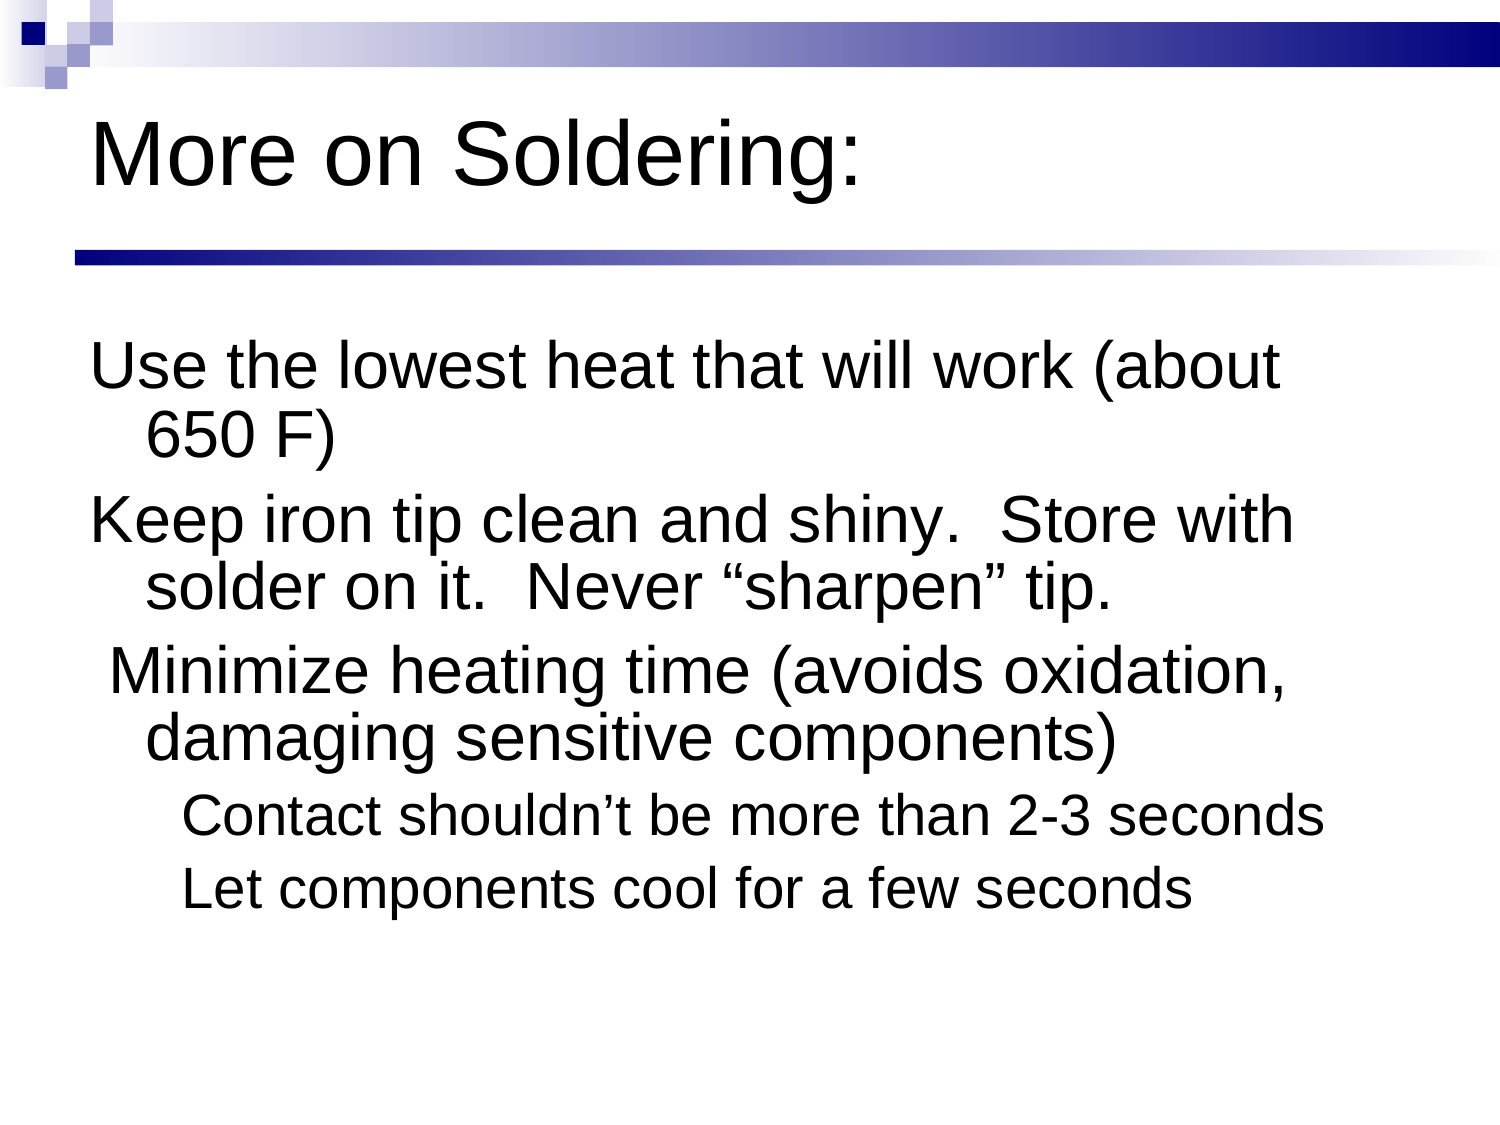

# More on Soldering:
Use the lowest heat that will work (about 650 F)
Keep iron tip clean and shiny. Store with solder on it. Never “sharpen” tip.
 Minimize heating time (avoids oxidation, damaging sensitive components)
 Contact shouldn’t be more than 2-3 seconds
 Let components cool for a few seconds